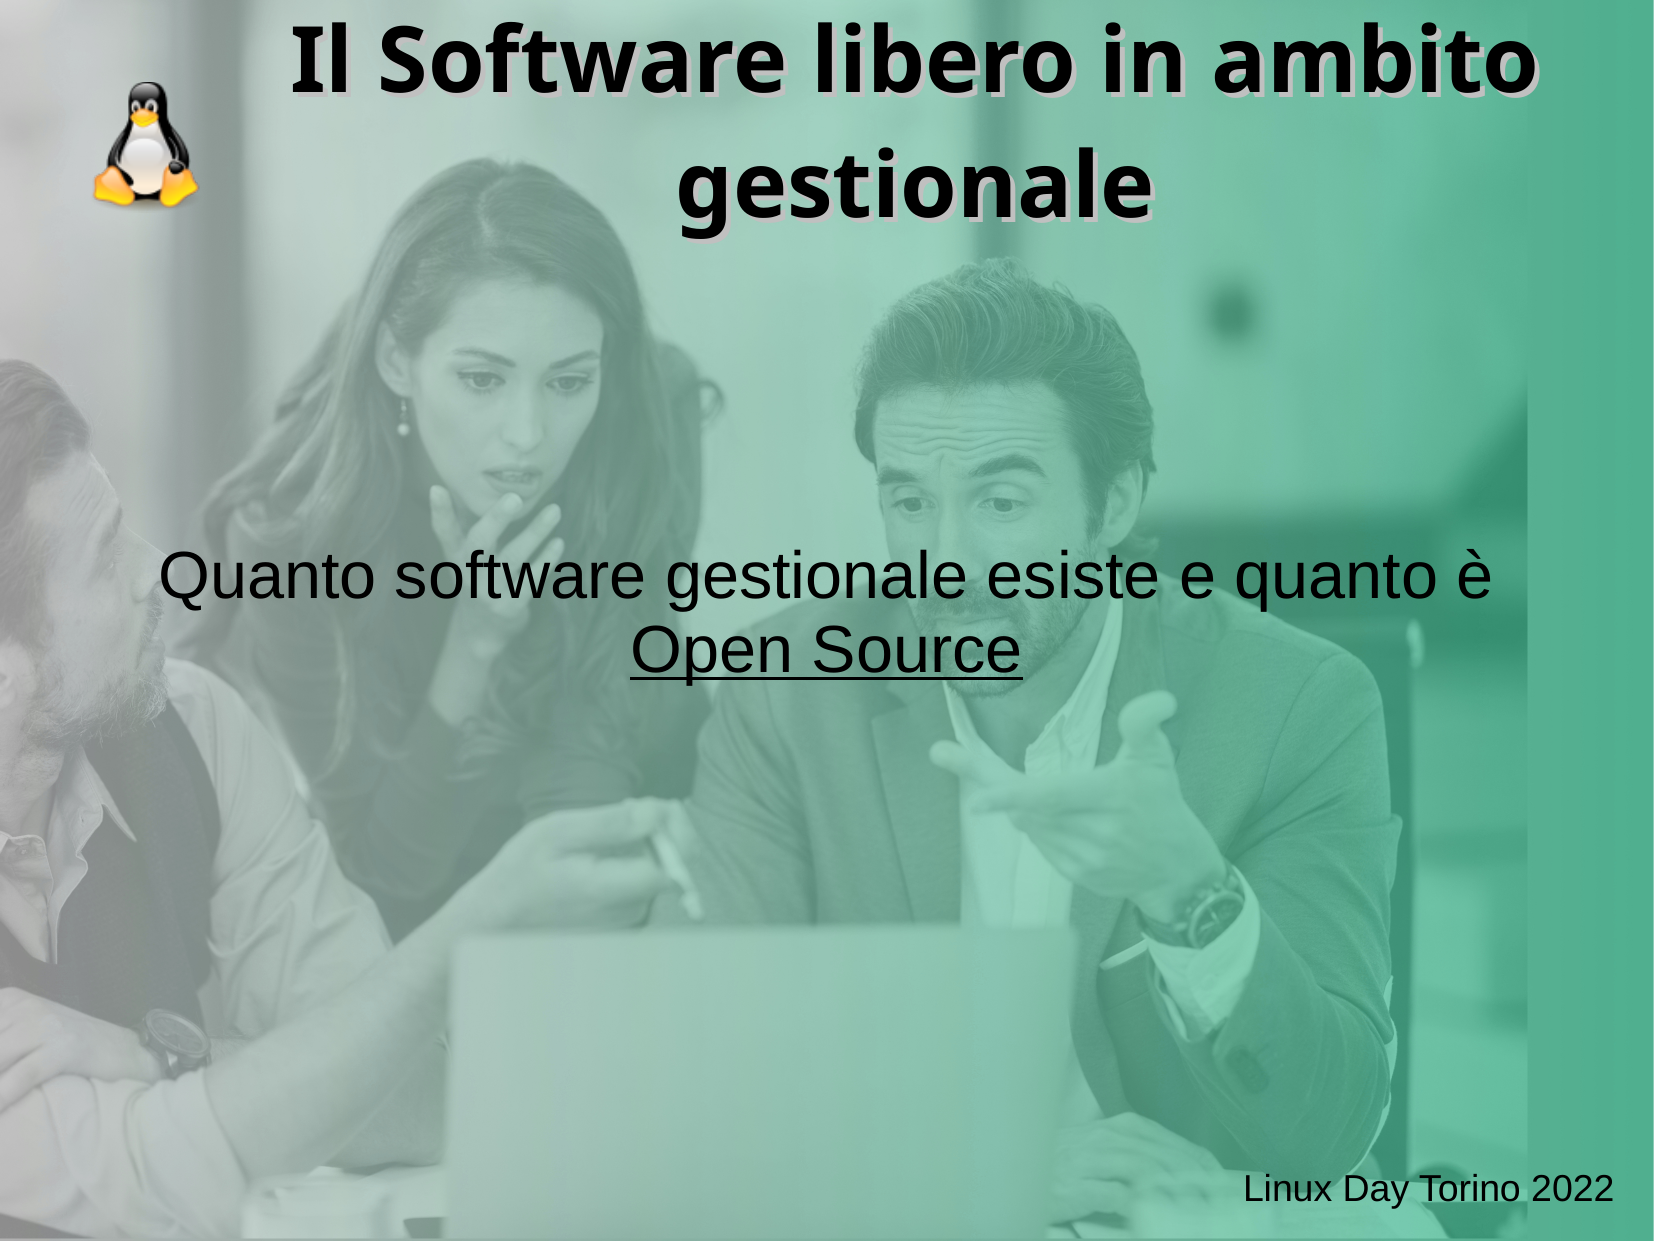

# Il Software libero in ambito gestionale
Quanto software gestionale esiste e quanto è Open Source
Linux Day Torino 2022